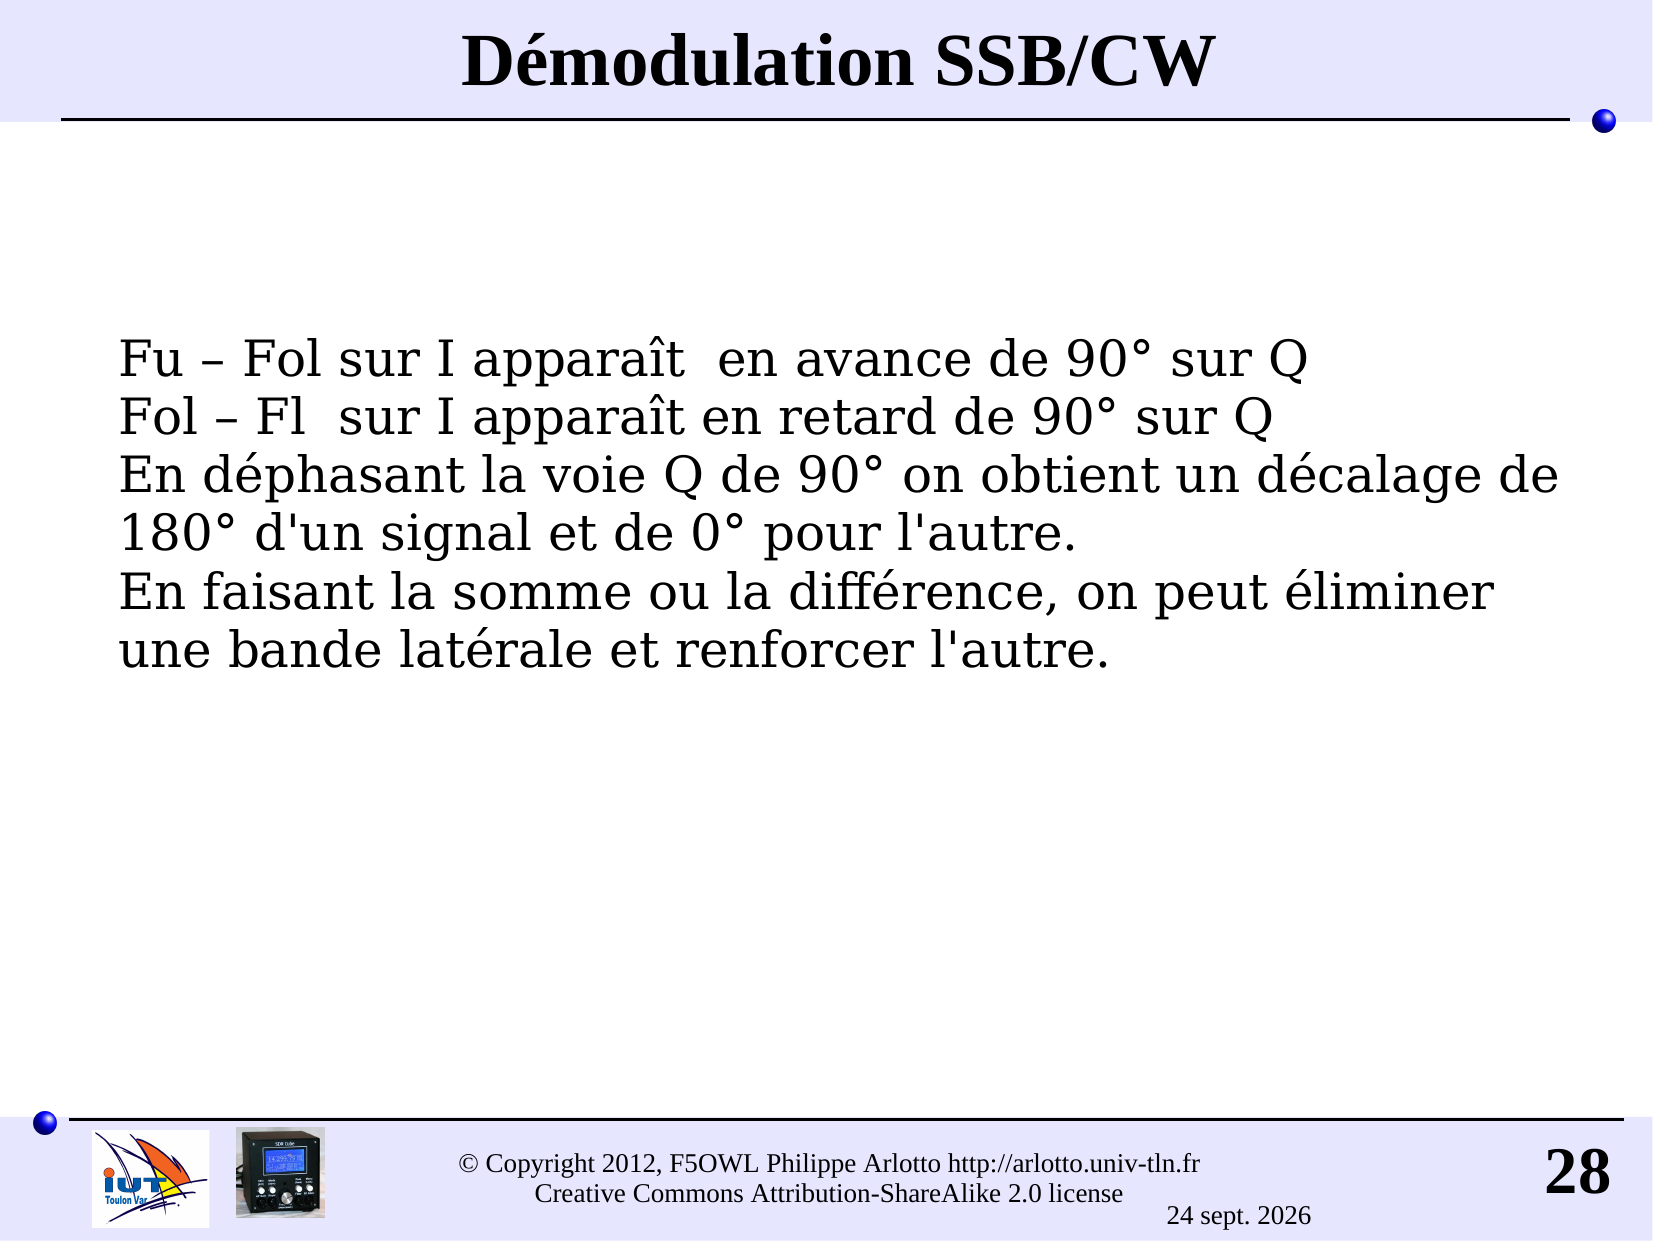

# Démodulation SSB/CW
Fu – Fol sur I apparaît en avance de 90° sur Q
Fol – Fl sur I apparaît en retard de 90° sur Q
En déphasant la voie Q de 90° on obtient un décalage de
180° d'un signal et de 0° pour l'autre.
En faisant la somme ou la différence, on peut éliminer
une bande latérale et renforcer l'autre.